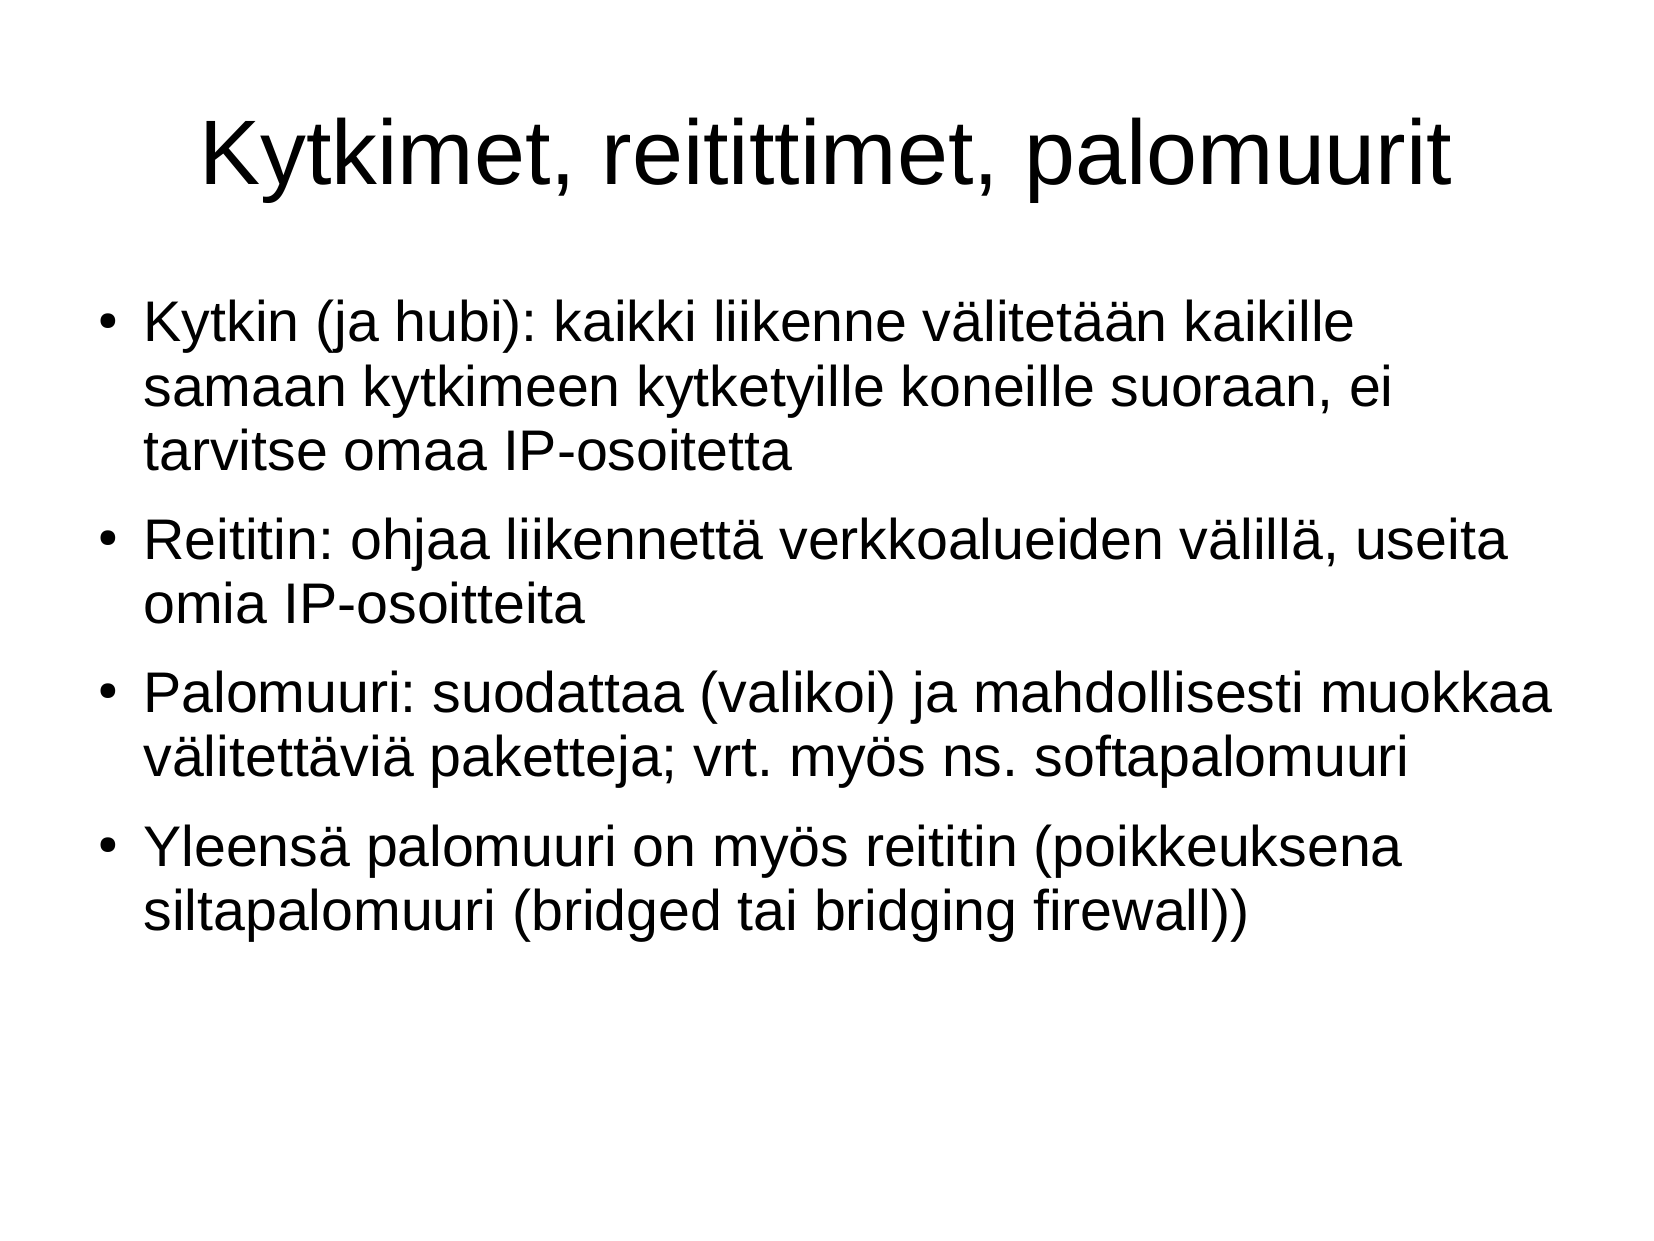

# Kytkimet, reitittimet, palomuurit
Kytkin (ja hubi): kaikki liikenne välitetään kaikille samaan kytkimeen kytketyille koneille suoraan, ei tarvitse omaa IP-osoitetta
Reititin: ohjaa liikennettä verkkoalueiden välillä, useita omia IP-osoitteita
Palomuuri: suodattaa (valikoi) ja mahdollisesti muokkaa välitettäviä paketteja; vrt. myös ns. softapalomuuri
Yleensä palomuuri on myös reititin (poikkeuksena siltapalomuuri (bridged tai bridging firewall))